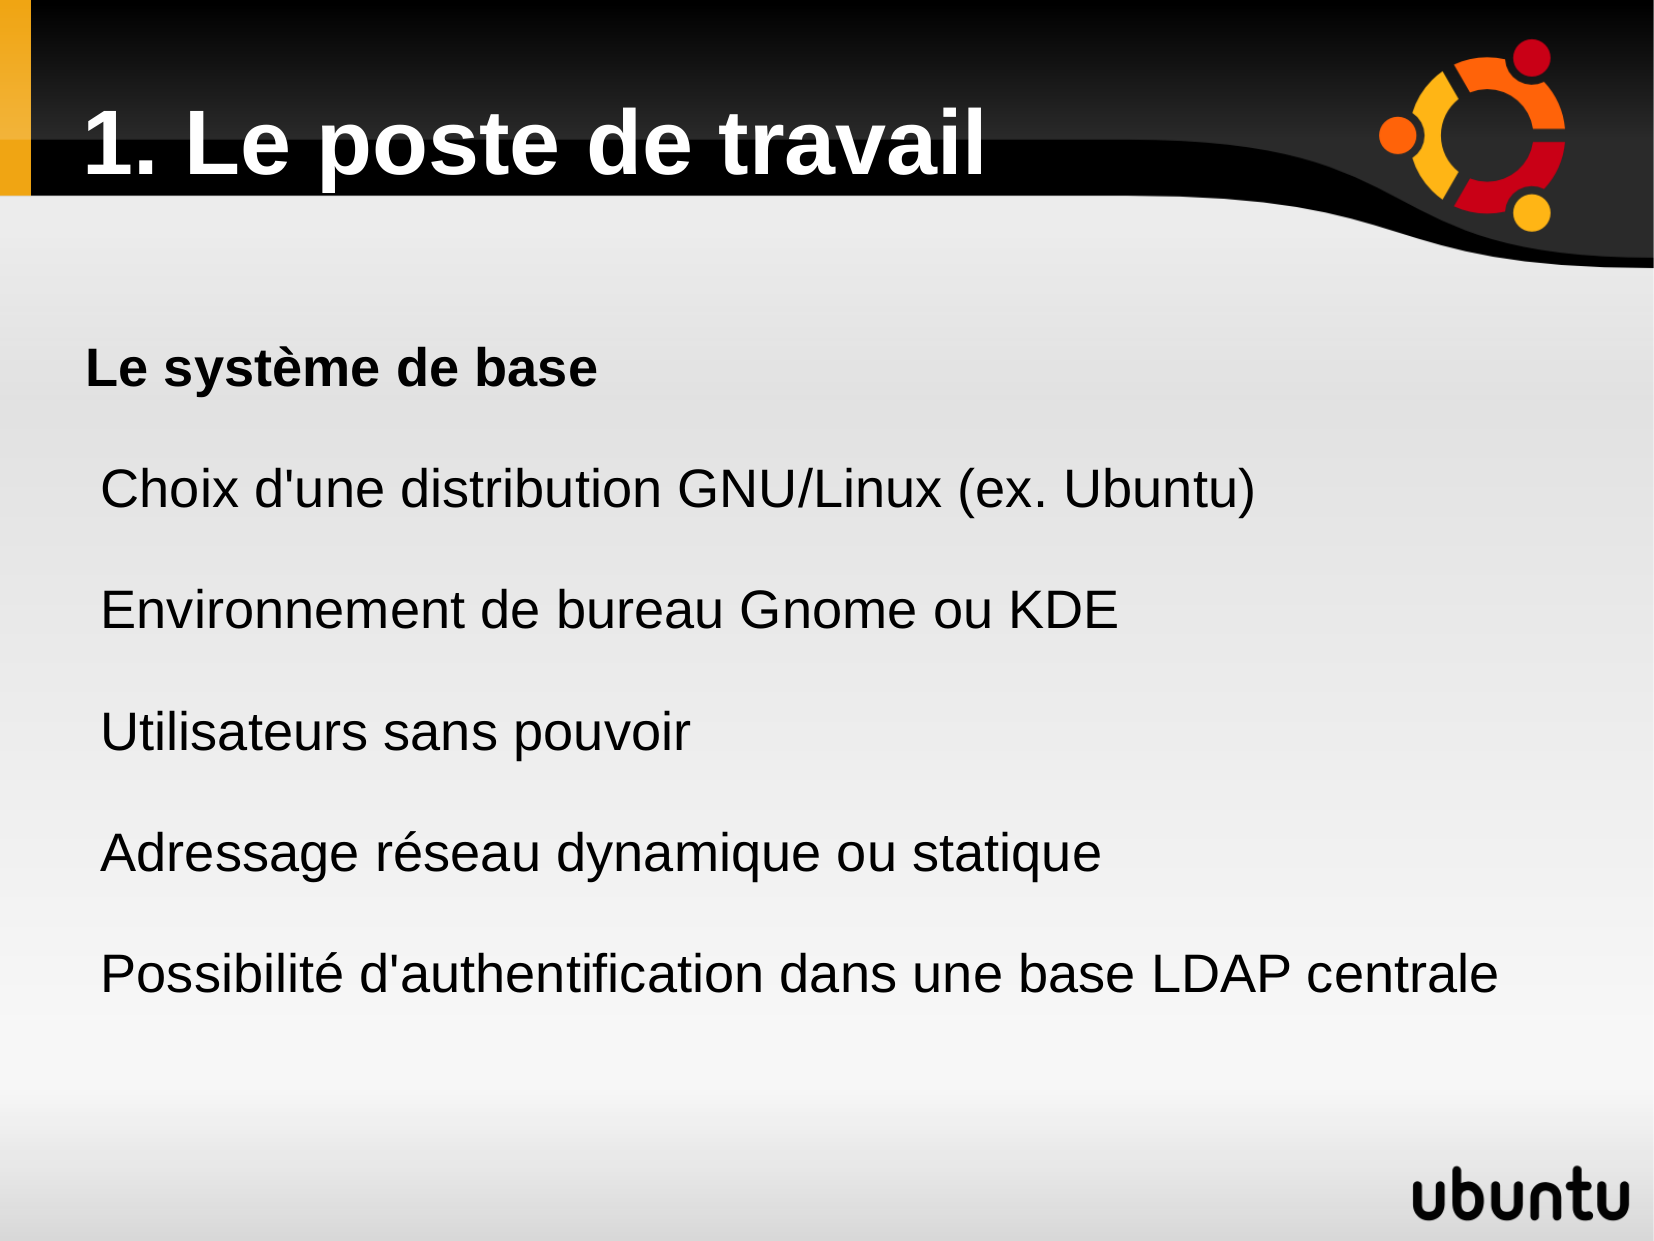

# 1. Le poste de travail
Le système de base
 Choix d'une distribution GNU/Linux (ex. Ubuntu)
 Environnement de bureau Gnome ou KDE
 Utilisateurs sans pouvoir
 Adressage réseau dynamique ou statique
 Possibilité d'authentification dans une base LDAP centrale